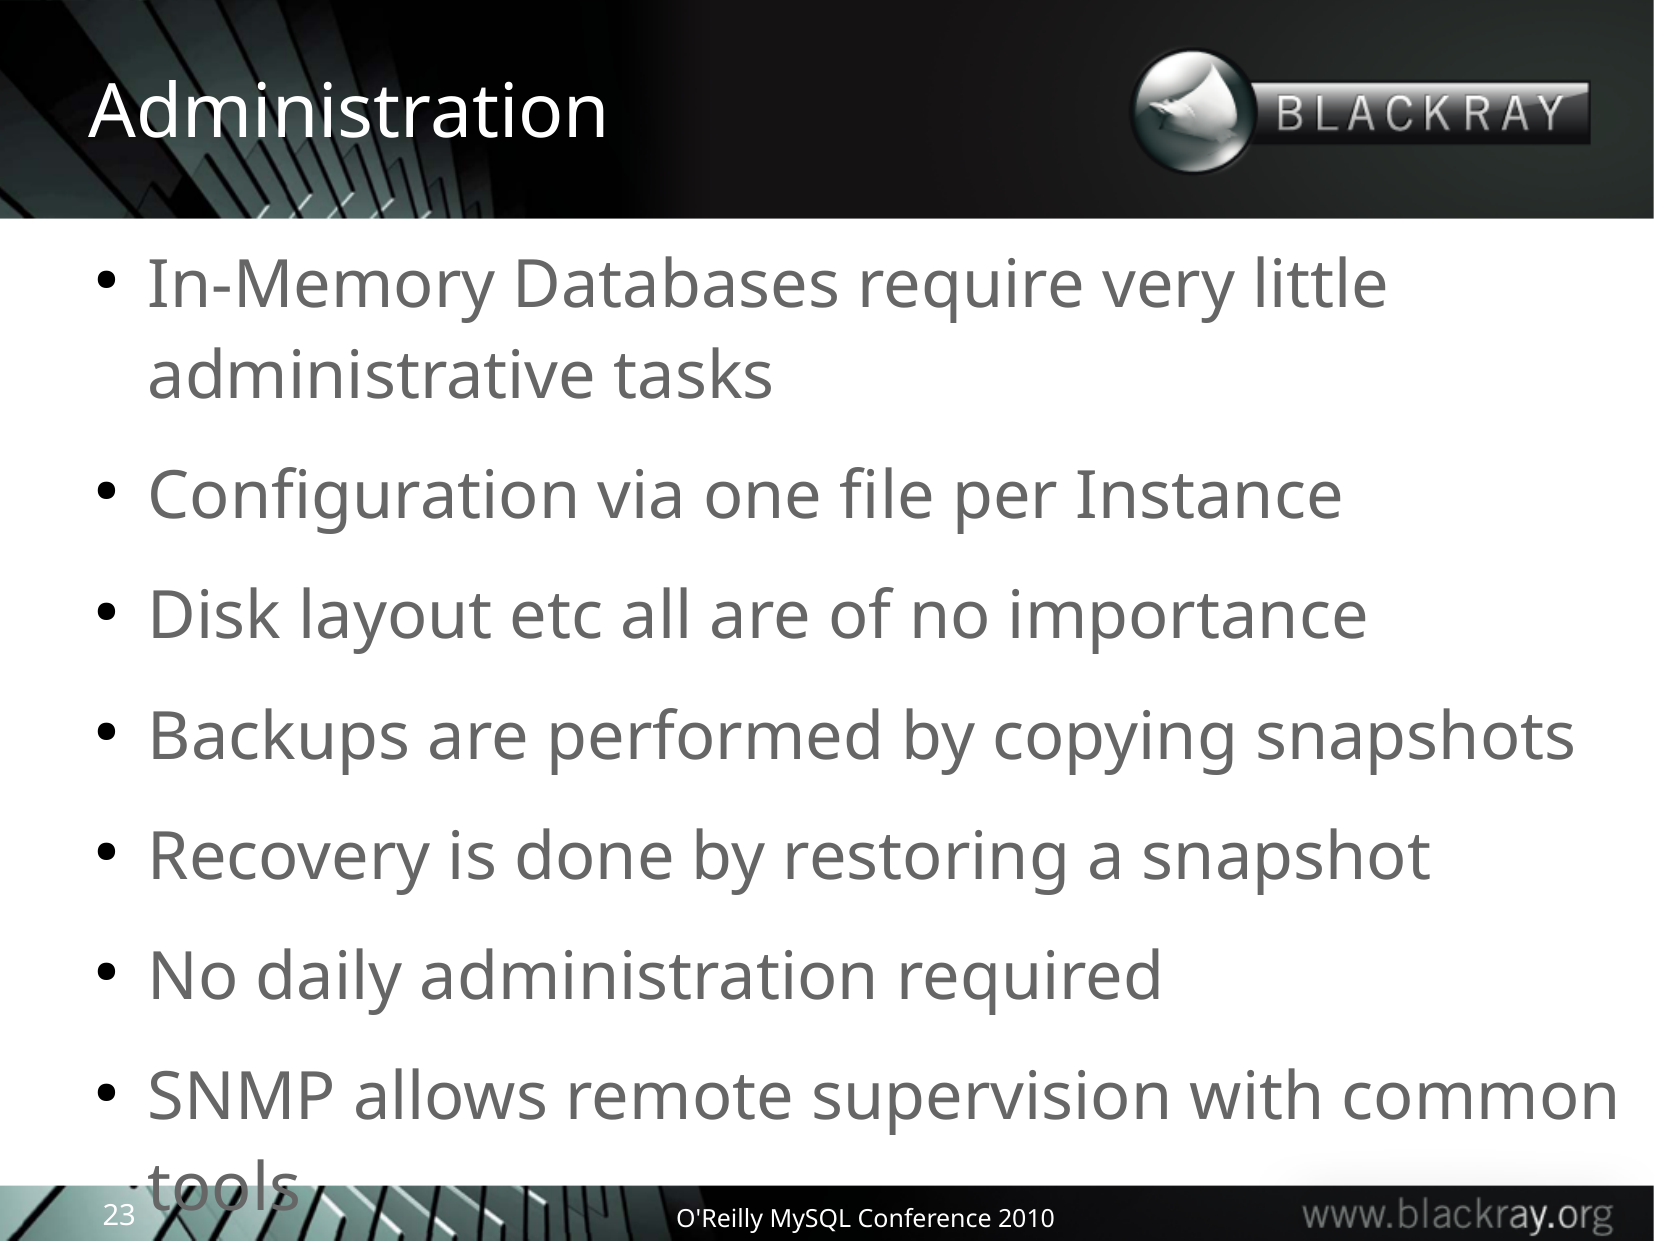

# Administration
In-Memory Databases require very little administrative tasks
Configuration via one file per Instance
Disk layout etc all are of no importance
Backups are performed by copying snapshots
Recovery is done by restoring a snapshot
No daily administration required
SNMP allows remote supervision with common tools